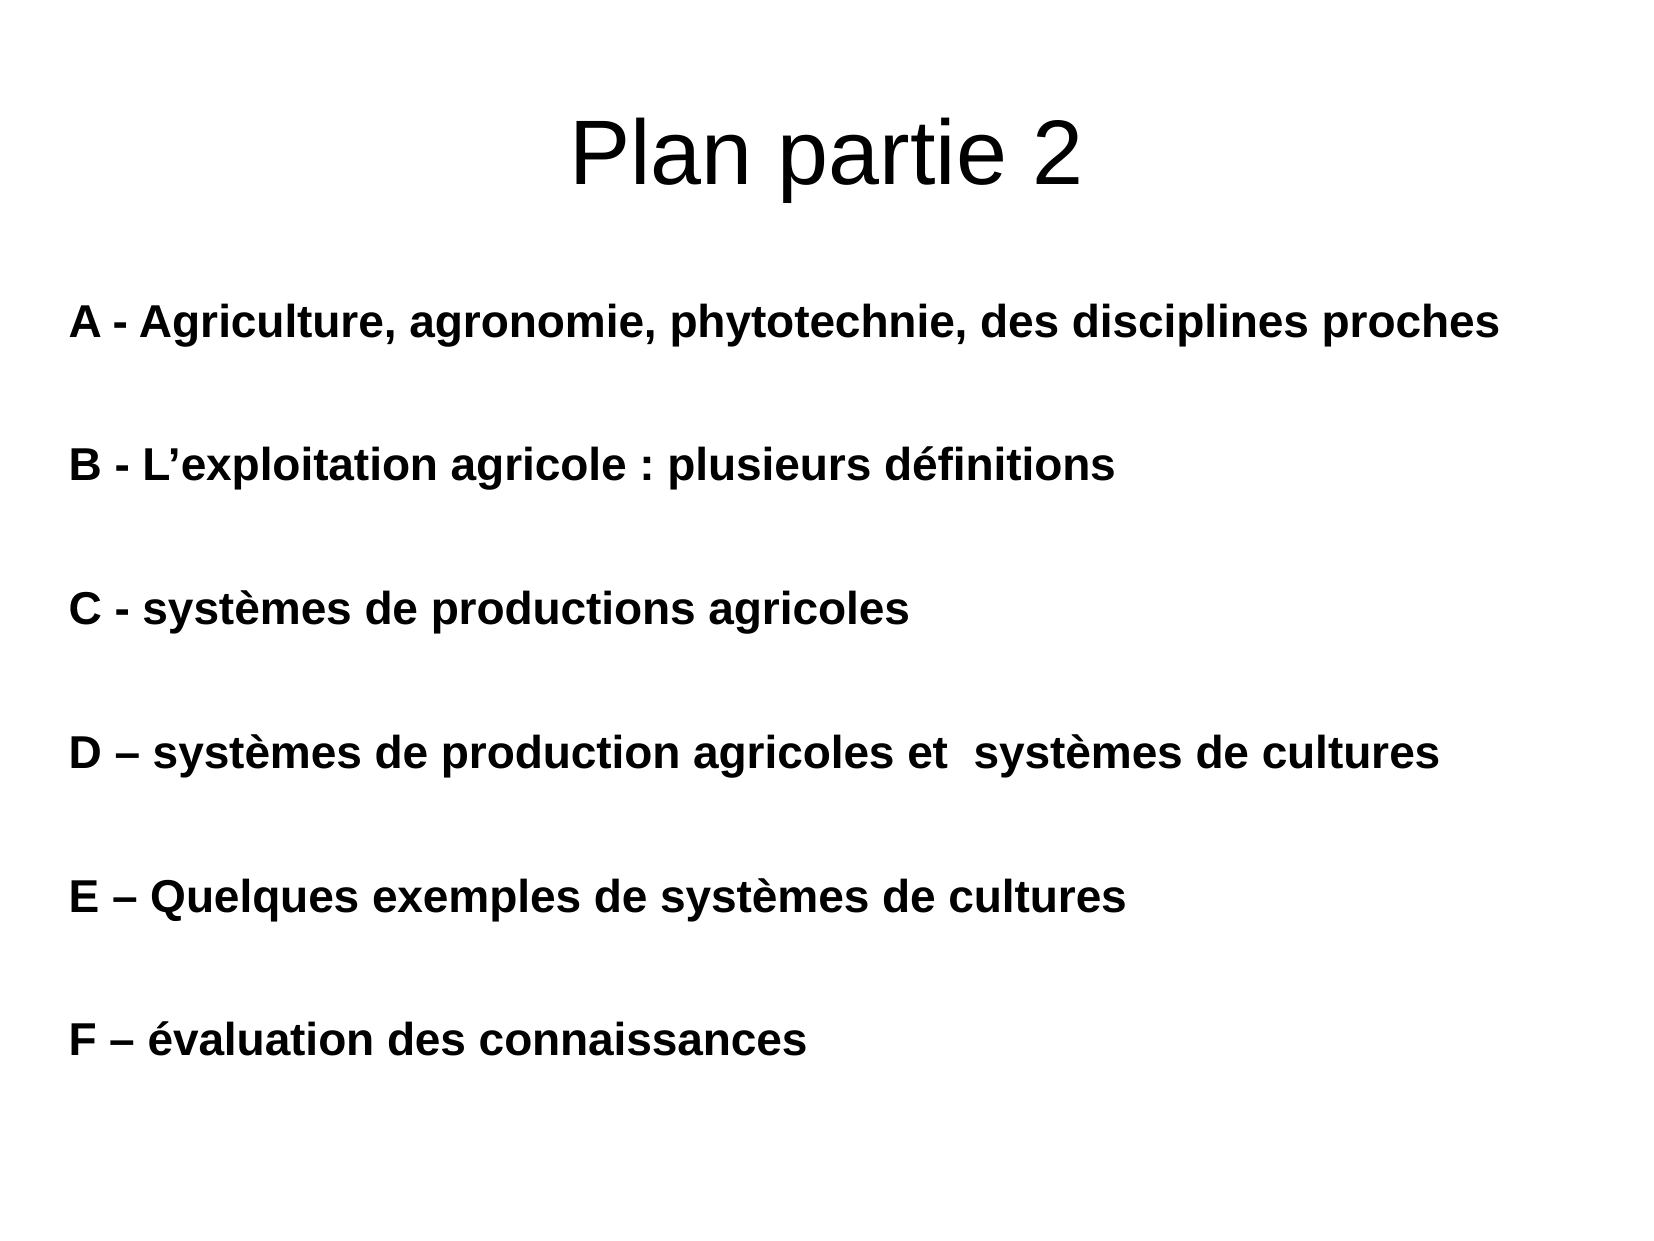

# Plan partie 2
A - Agriculture, agronomie, phytotechnie, des disciplines proches
B - L’exploitation agricole : plusieurs définitions
C - systèmes de productions agricoles
D – systèmes de production agricoles et systèmes de cultures
E – Quelques exemples de systèmes de cultures
F – évaluation des connaissances